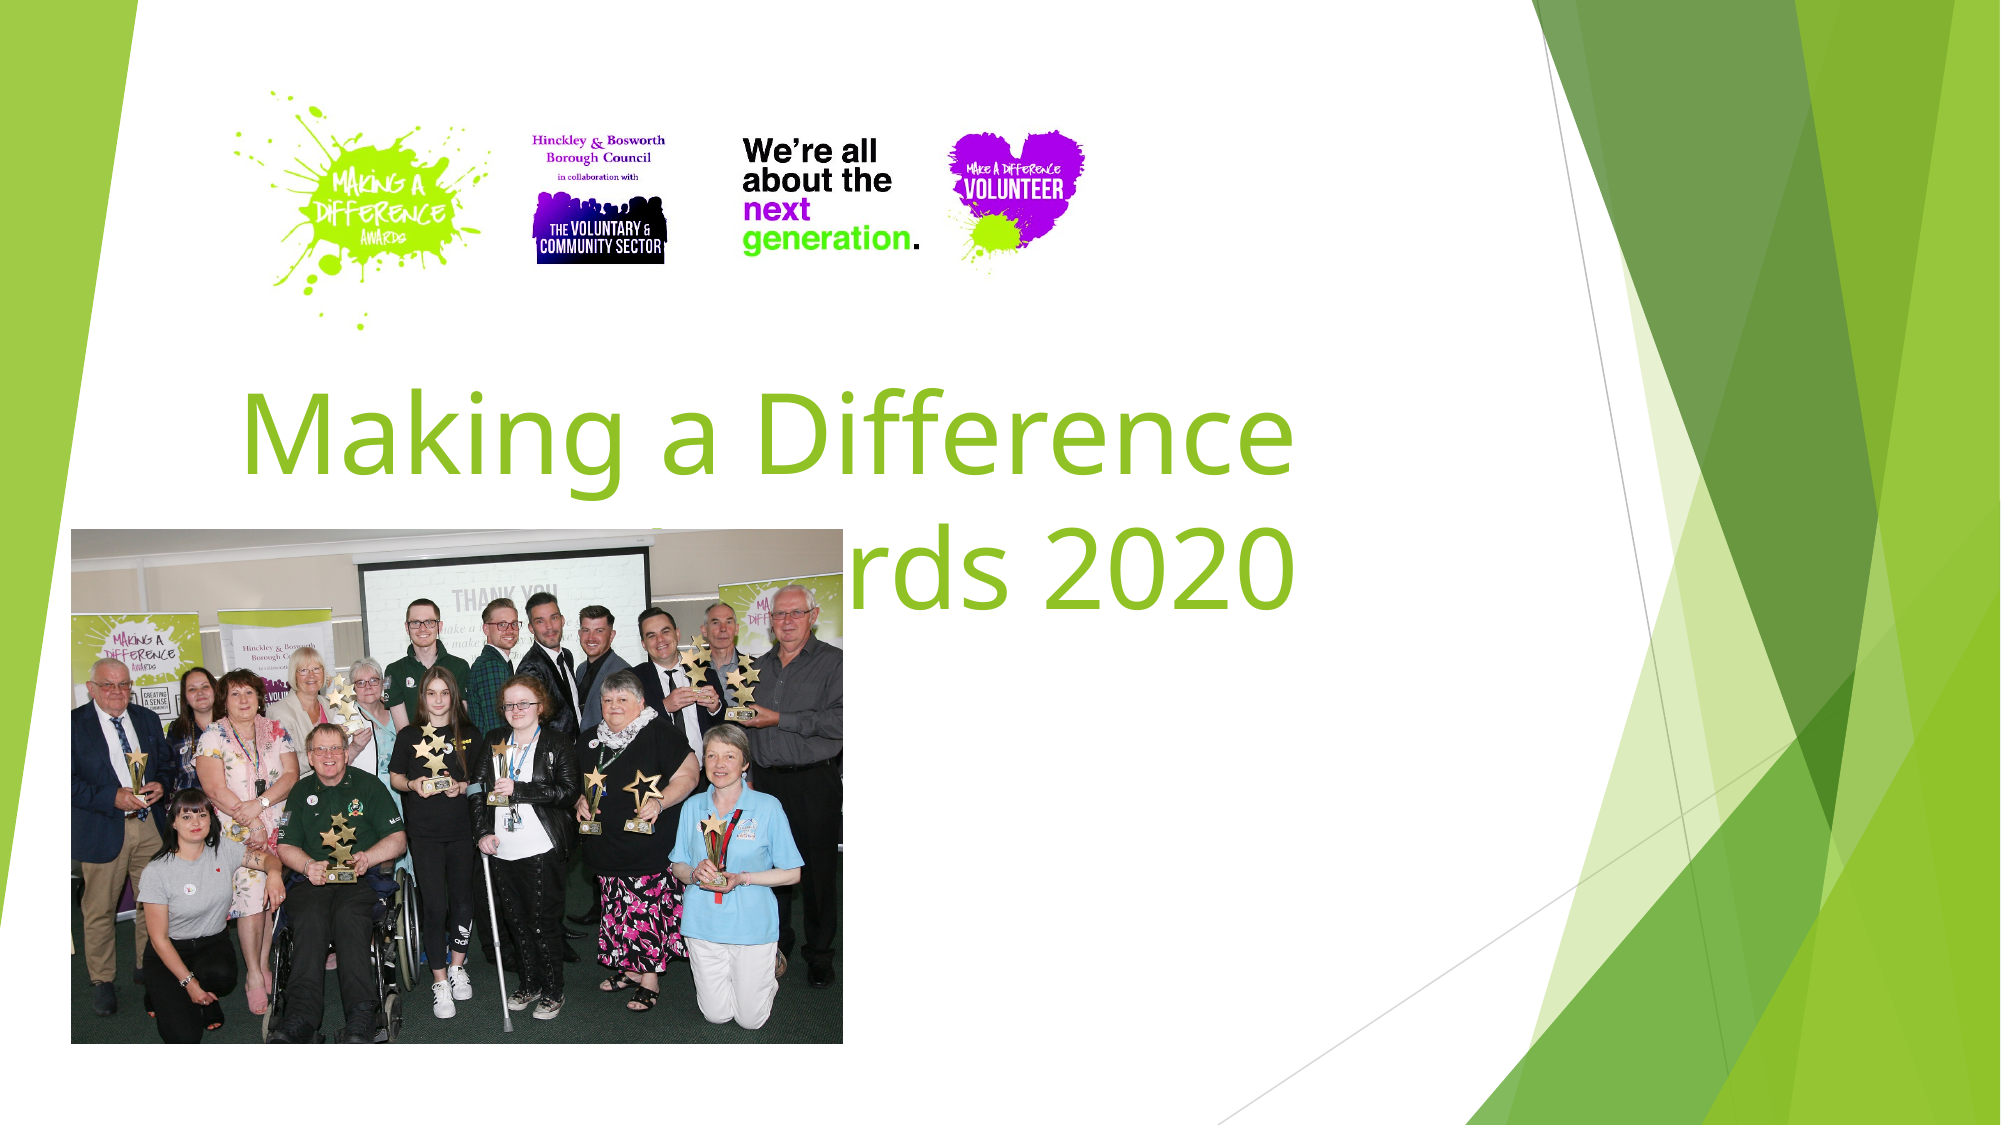

# Making a Difference Awards 2020
Plans for the 4th June 2020 Event